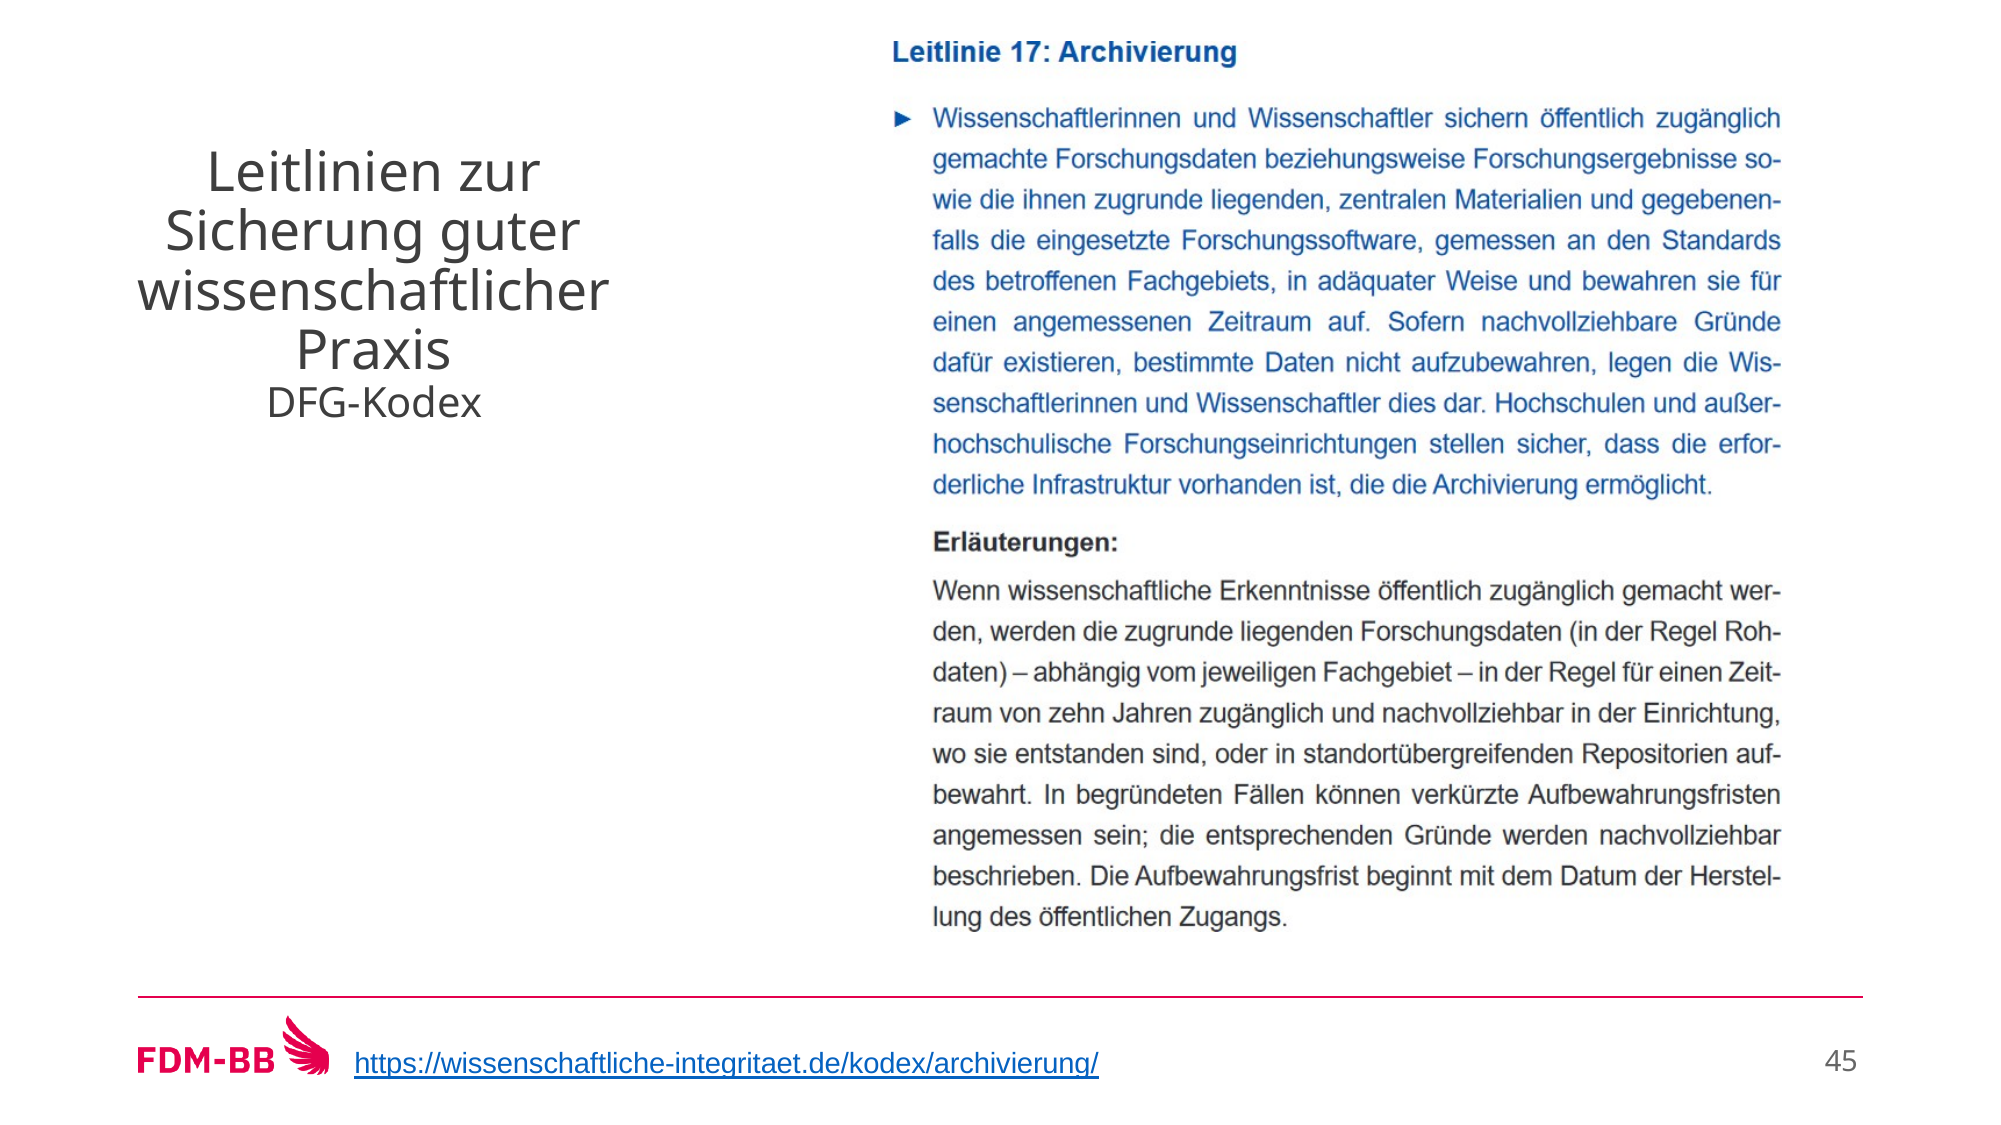

# Leitlinien zur Sicherung guter wissenschaftlicher Praxis
DFG-Kodex
45
https://wissenschaftliche-integritaet.de/kodex/archivierung/